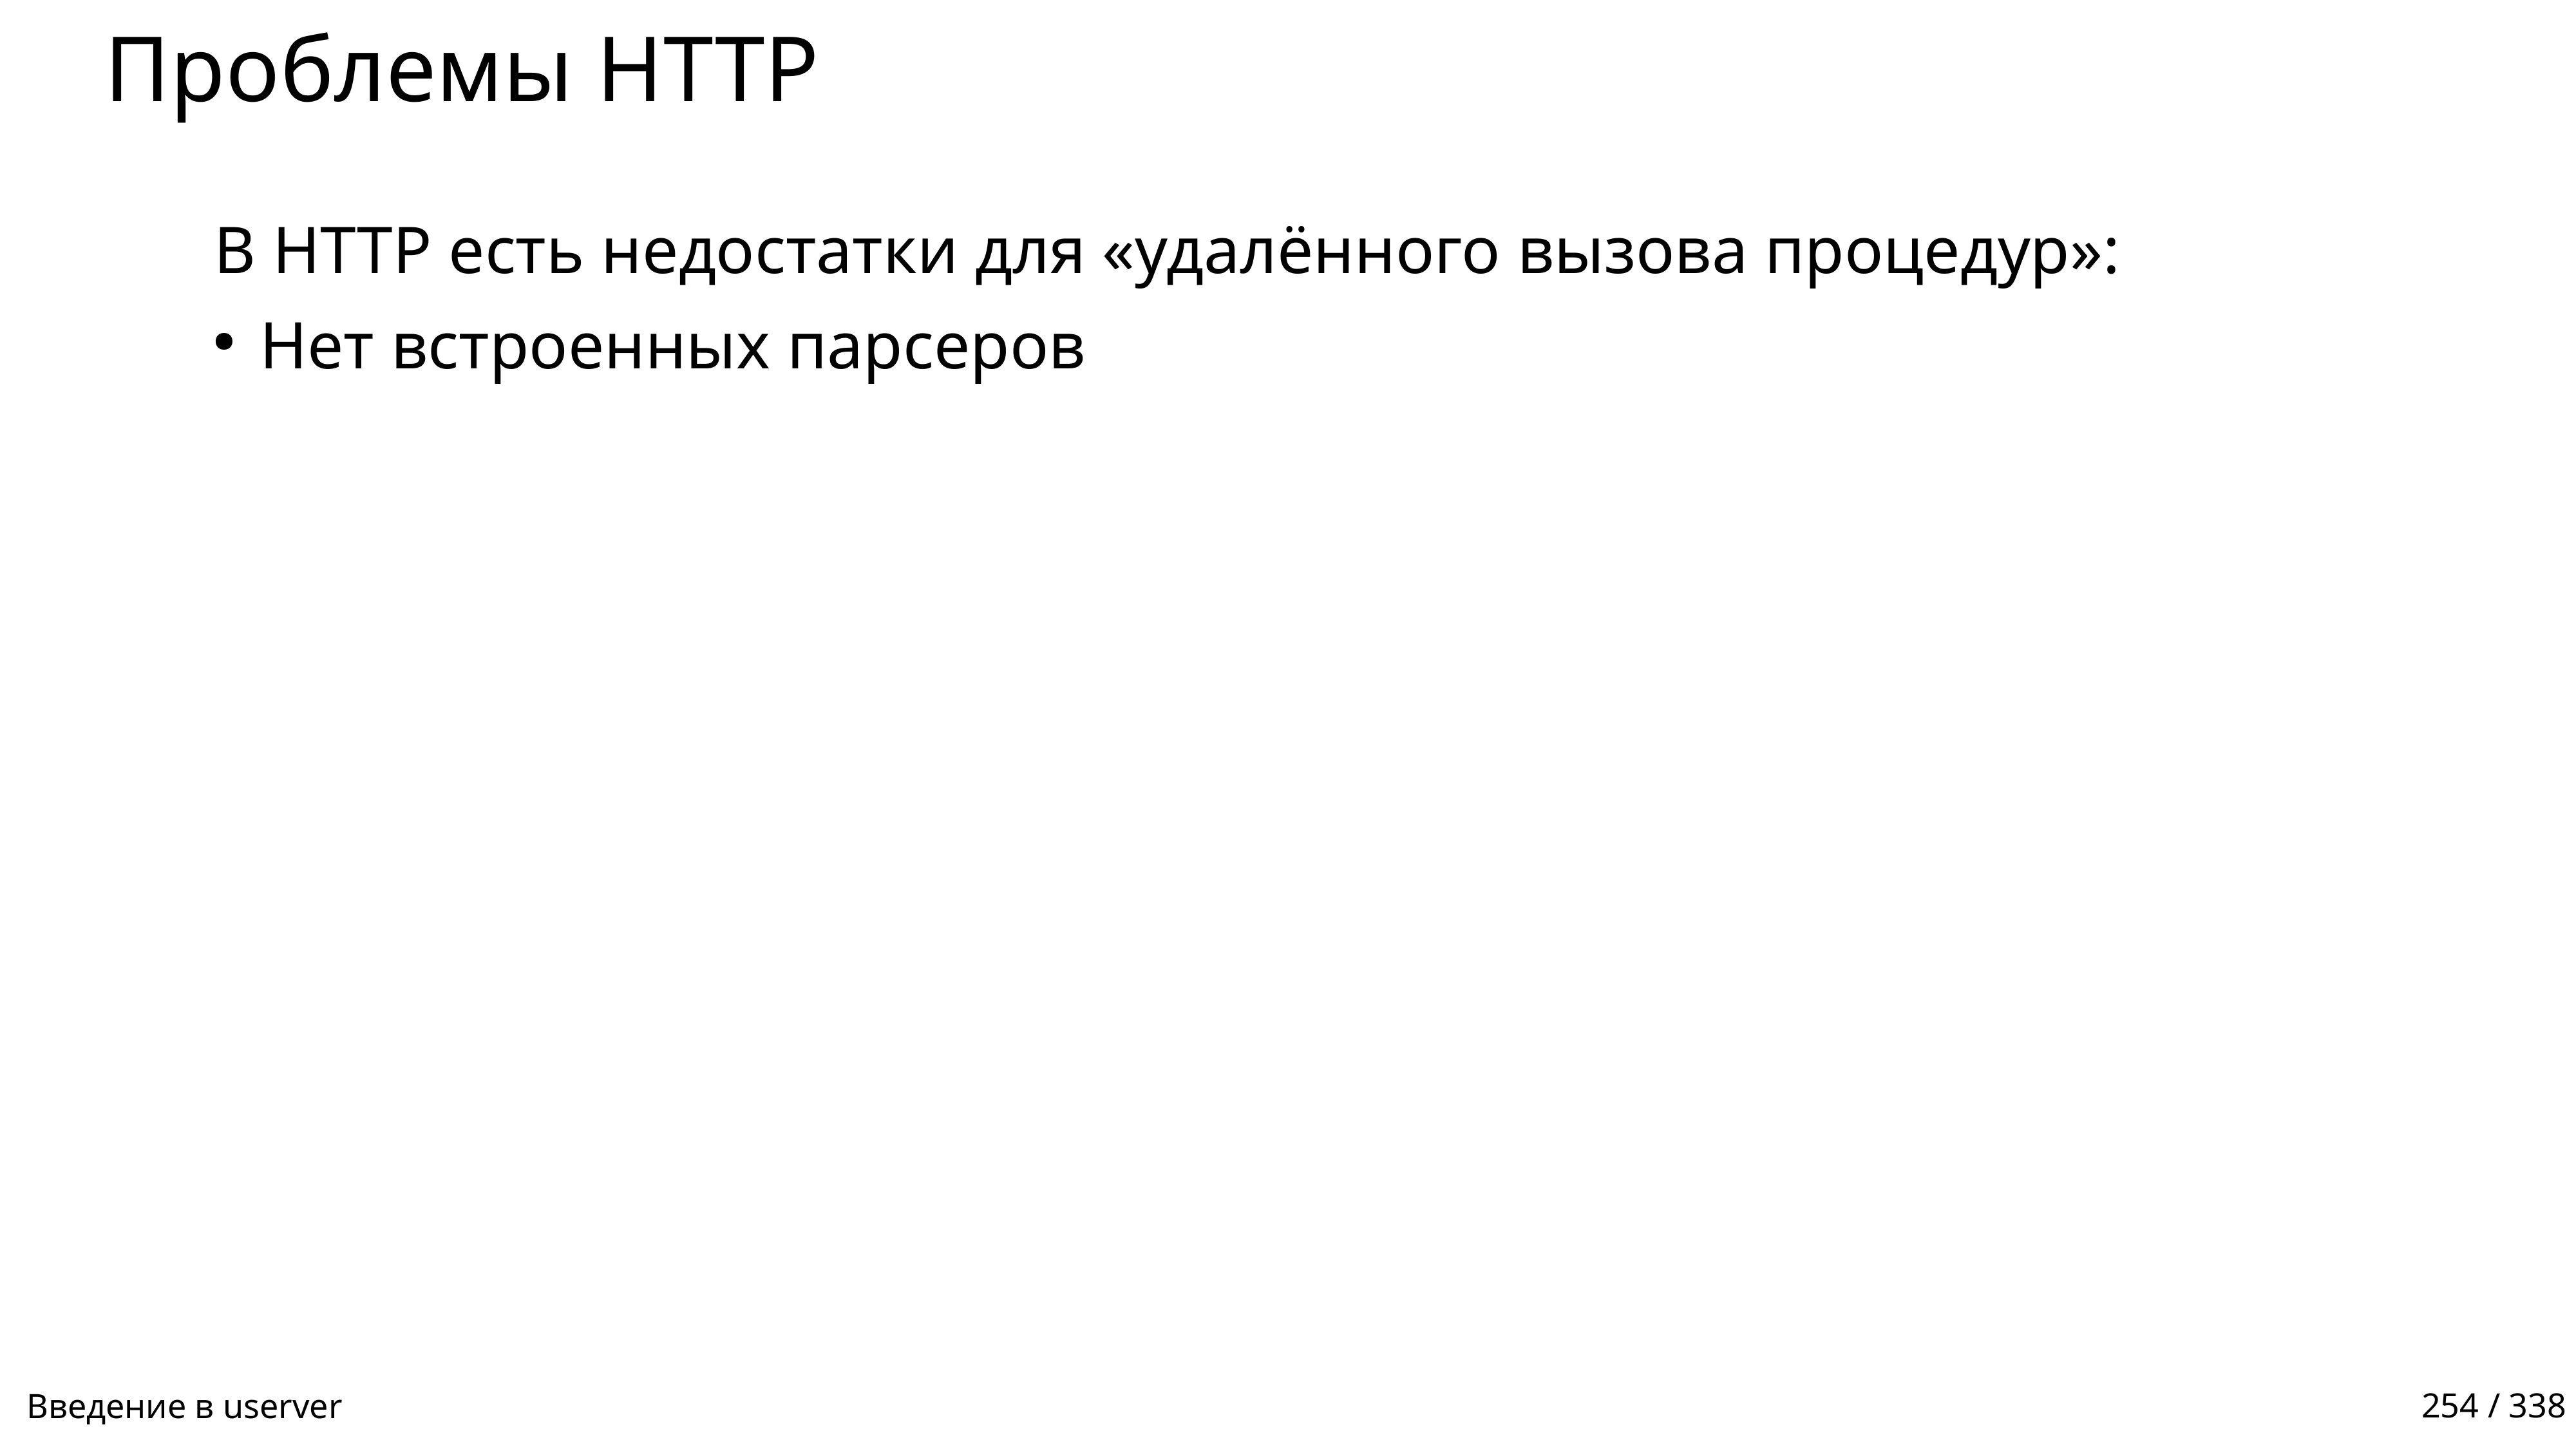

Проблемы HTTP
# В HTTP есть недостатки для «удалённого вызова процедур»:
 Нет встроенных парсеров
Введение в userver